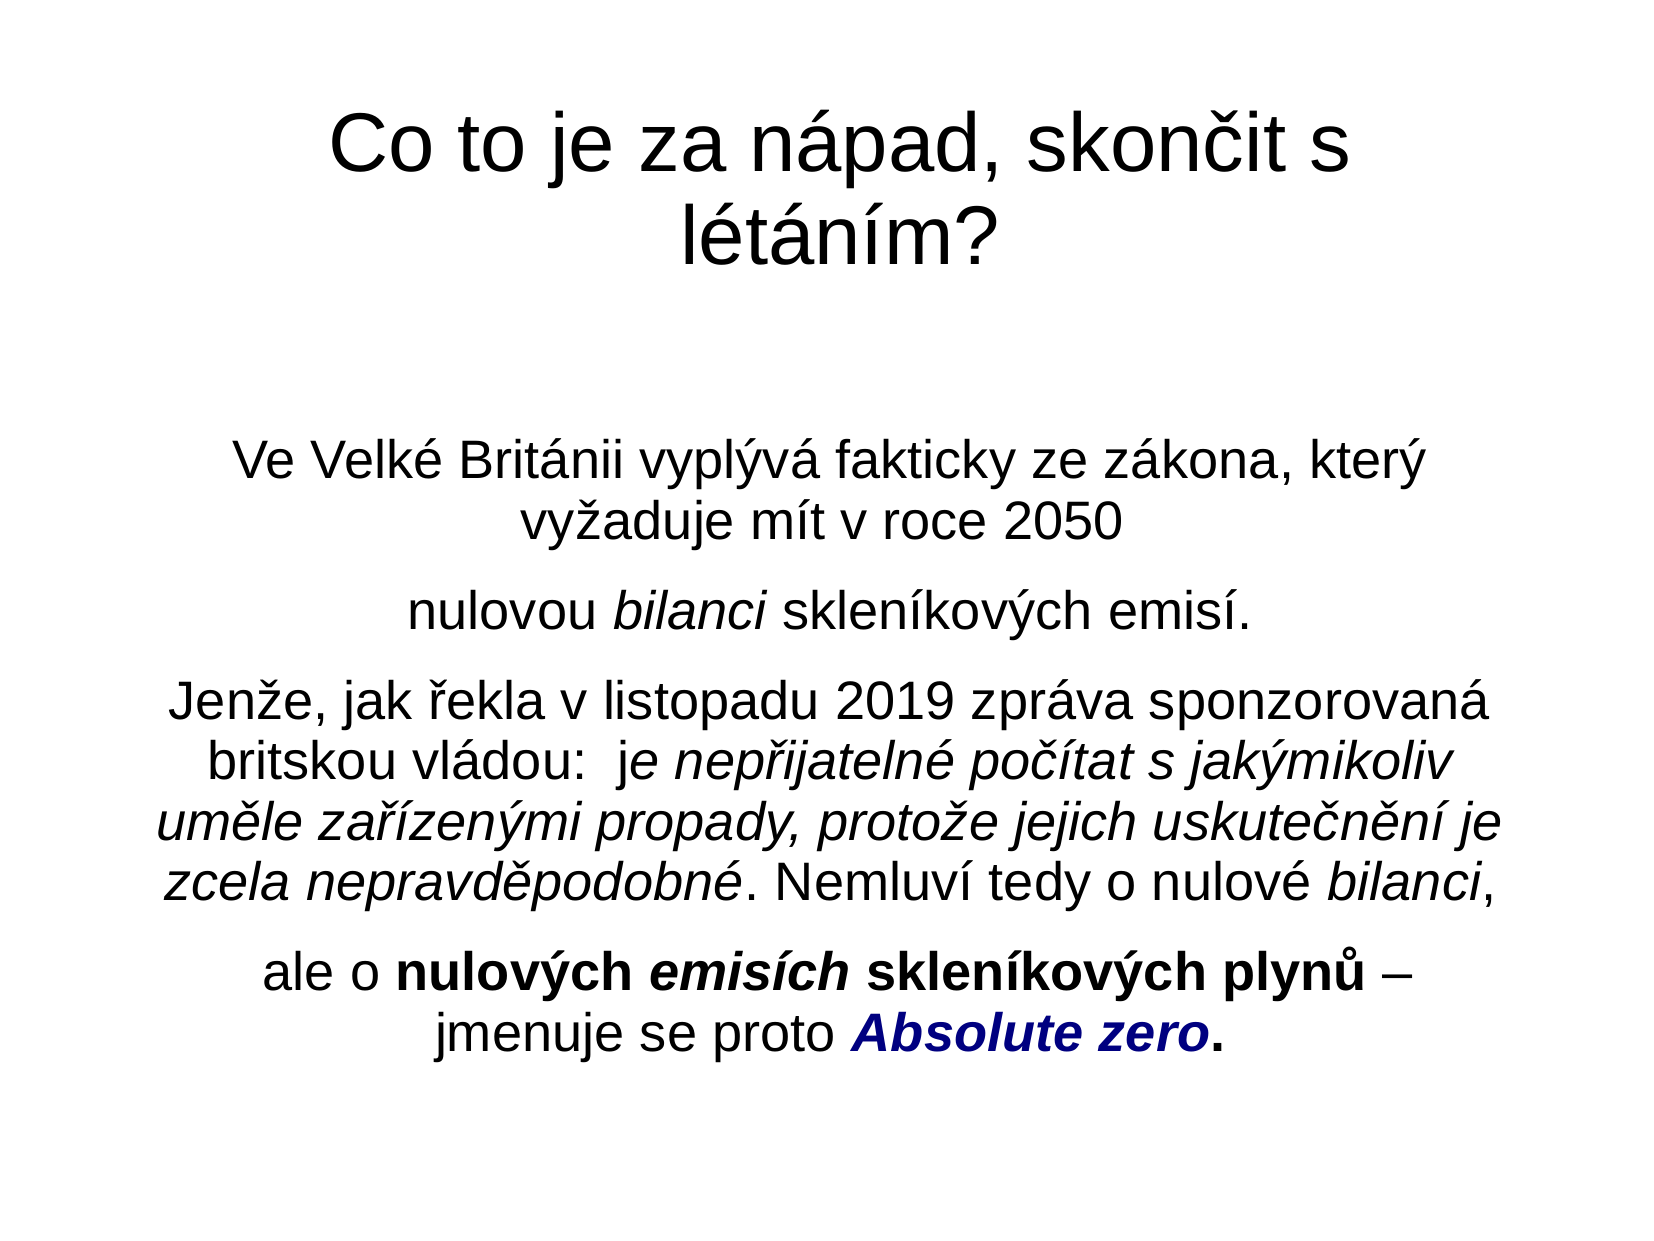

# Co to je za nápad, skončit s létáním?
Ve Velké Británii vyplývá fakticky ze zákona, který vyžaduje mít v roce 2050
nulovou bilanci skleníkových emisí.
Jenže, jak řekla v listopadu 2019 zpráva sponzorovaná britskou vládou: je nepřijatelné počítat s jakýmikoliv uměle zařízenými propady, protože jejich uskutečnění je zcela nepravděpodobné. Nemluví tedy o nulové bilanci,
 ale o nulových emisích skleníkových plynů – jmenuje se proto Absolute zero.